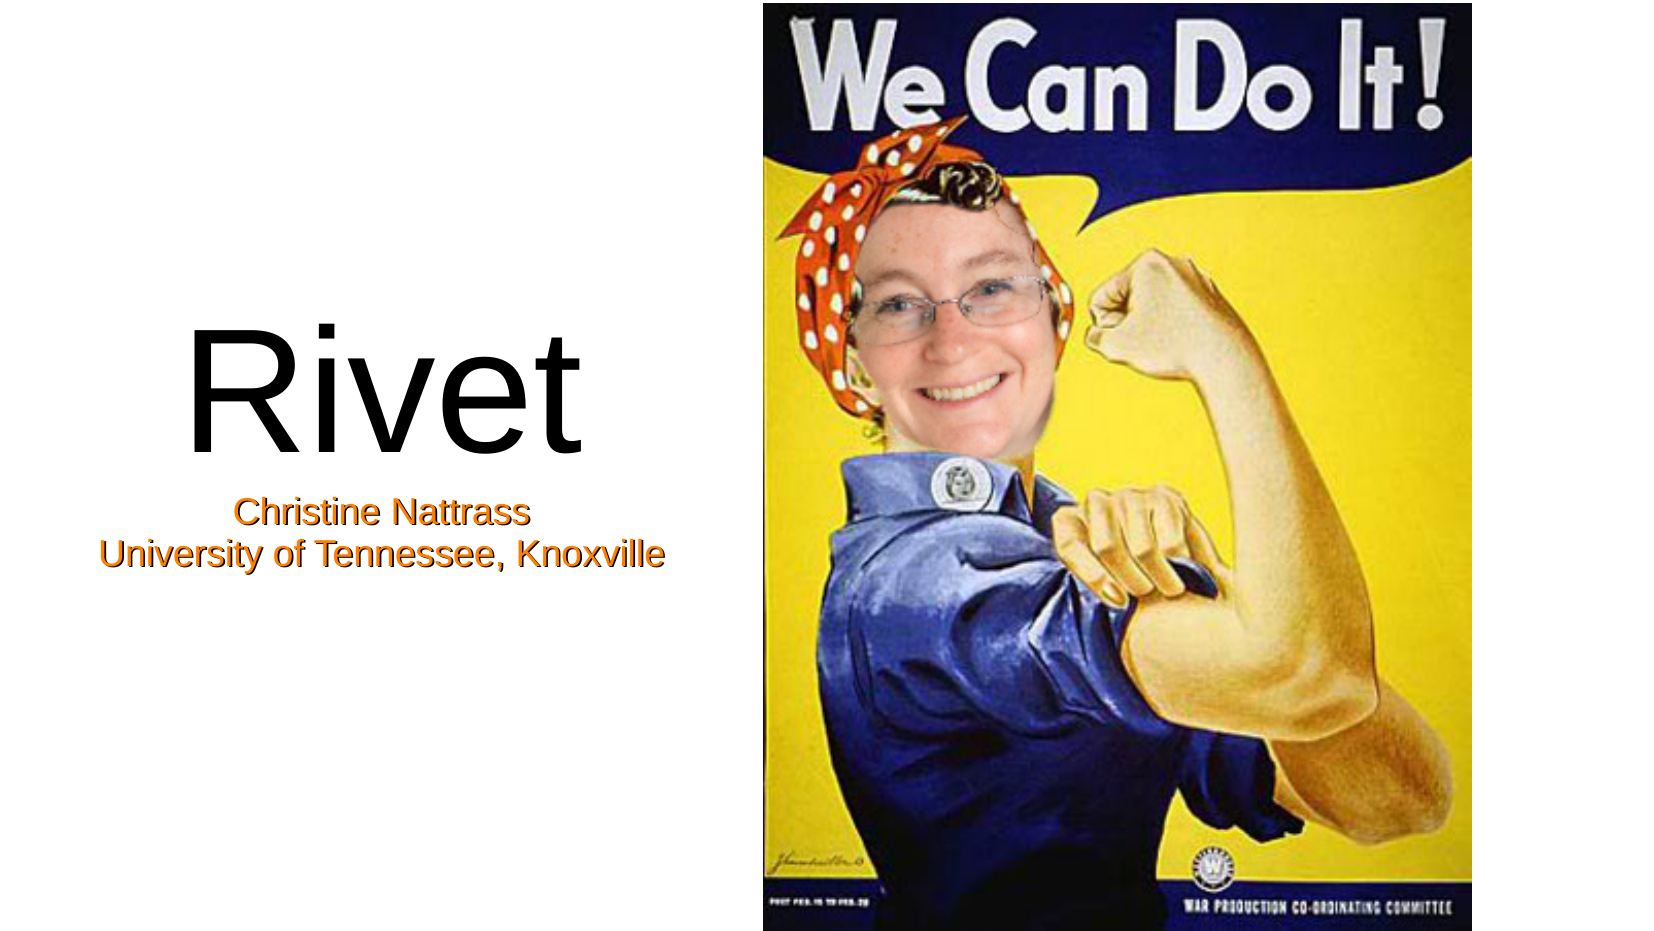

Rivet
Christine Nattrass
University of Tennessee, Knoxville